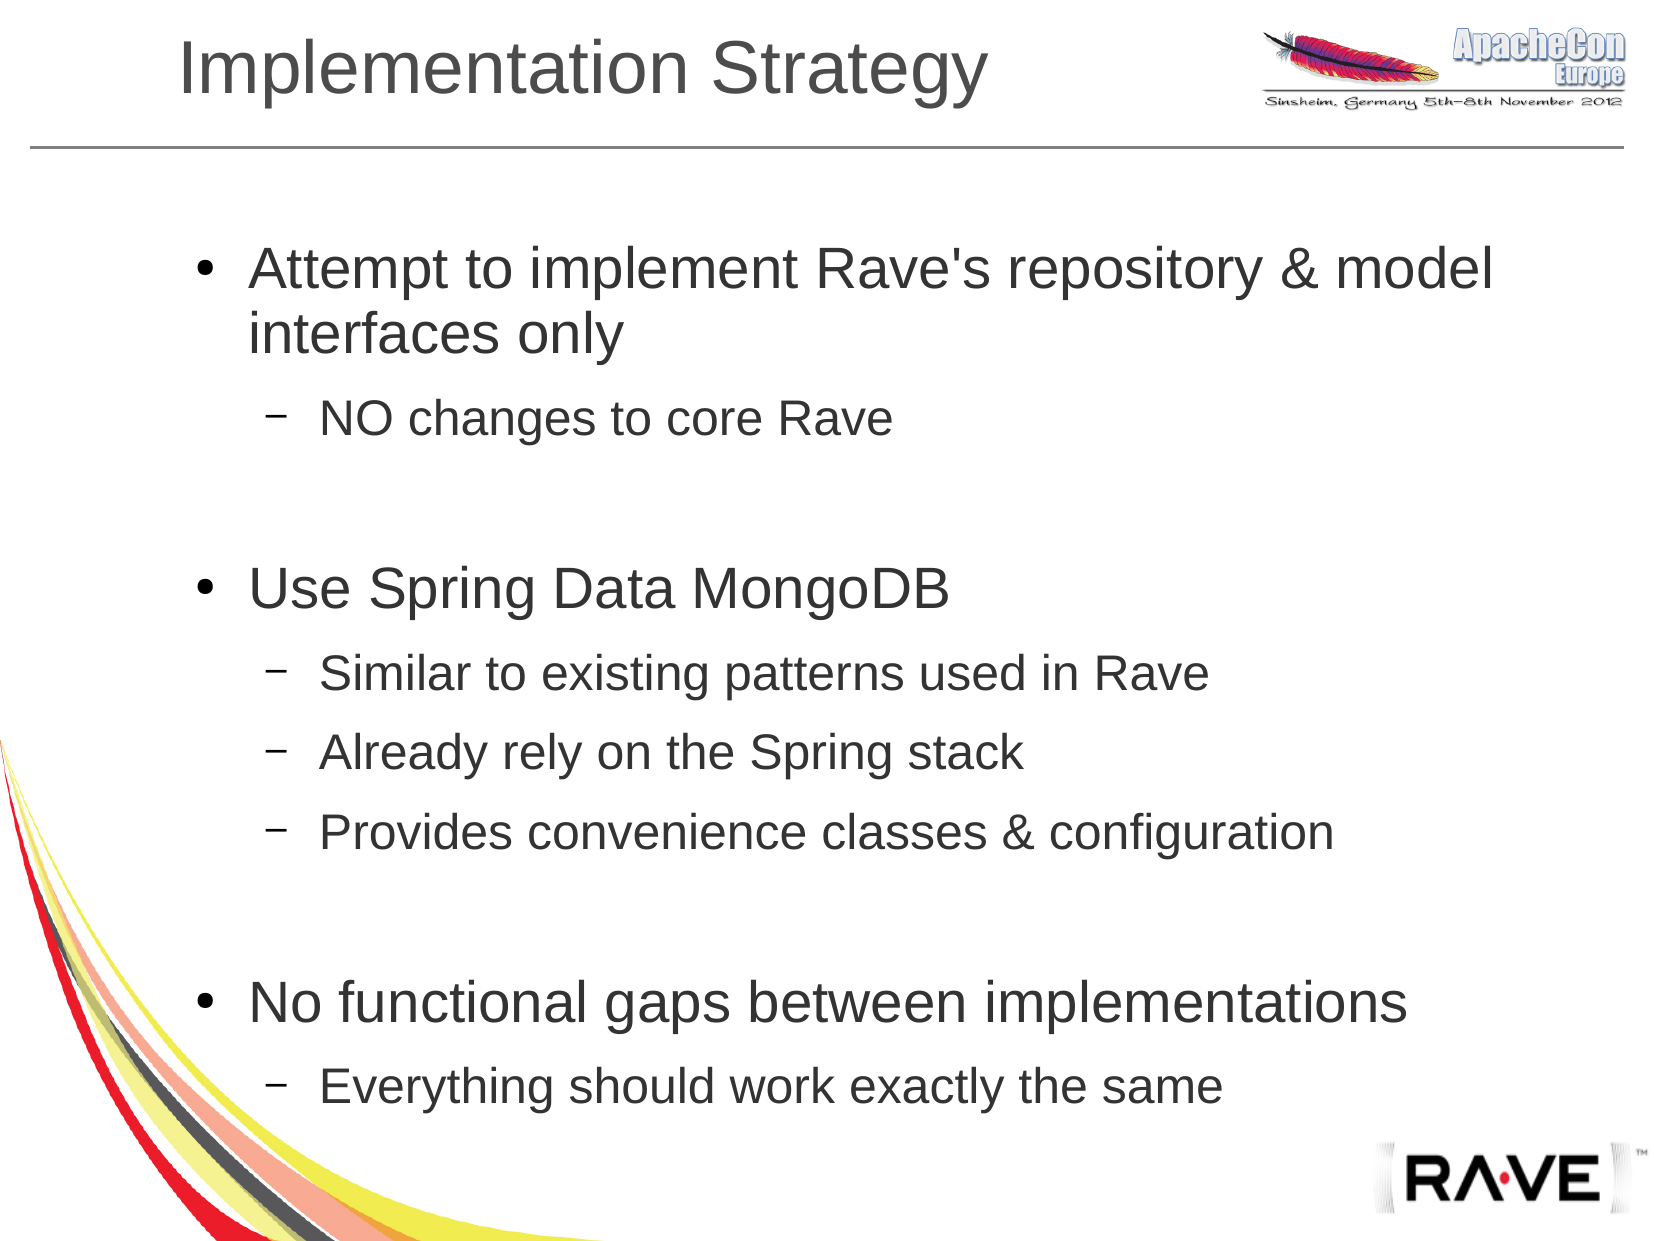

# Implementation Strategy
Attempt to implement Rave's repository & model interfaces only
NO changes to core Rave
Use Spring Data MongoDB
Similar to existing patterns used in Rave
Already rely on the Spring stack
Provides convenience classes & configuration
No functional gaps between implementations
Everything should work exactly the same